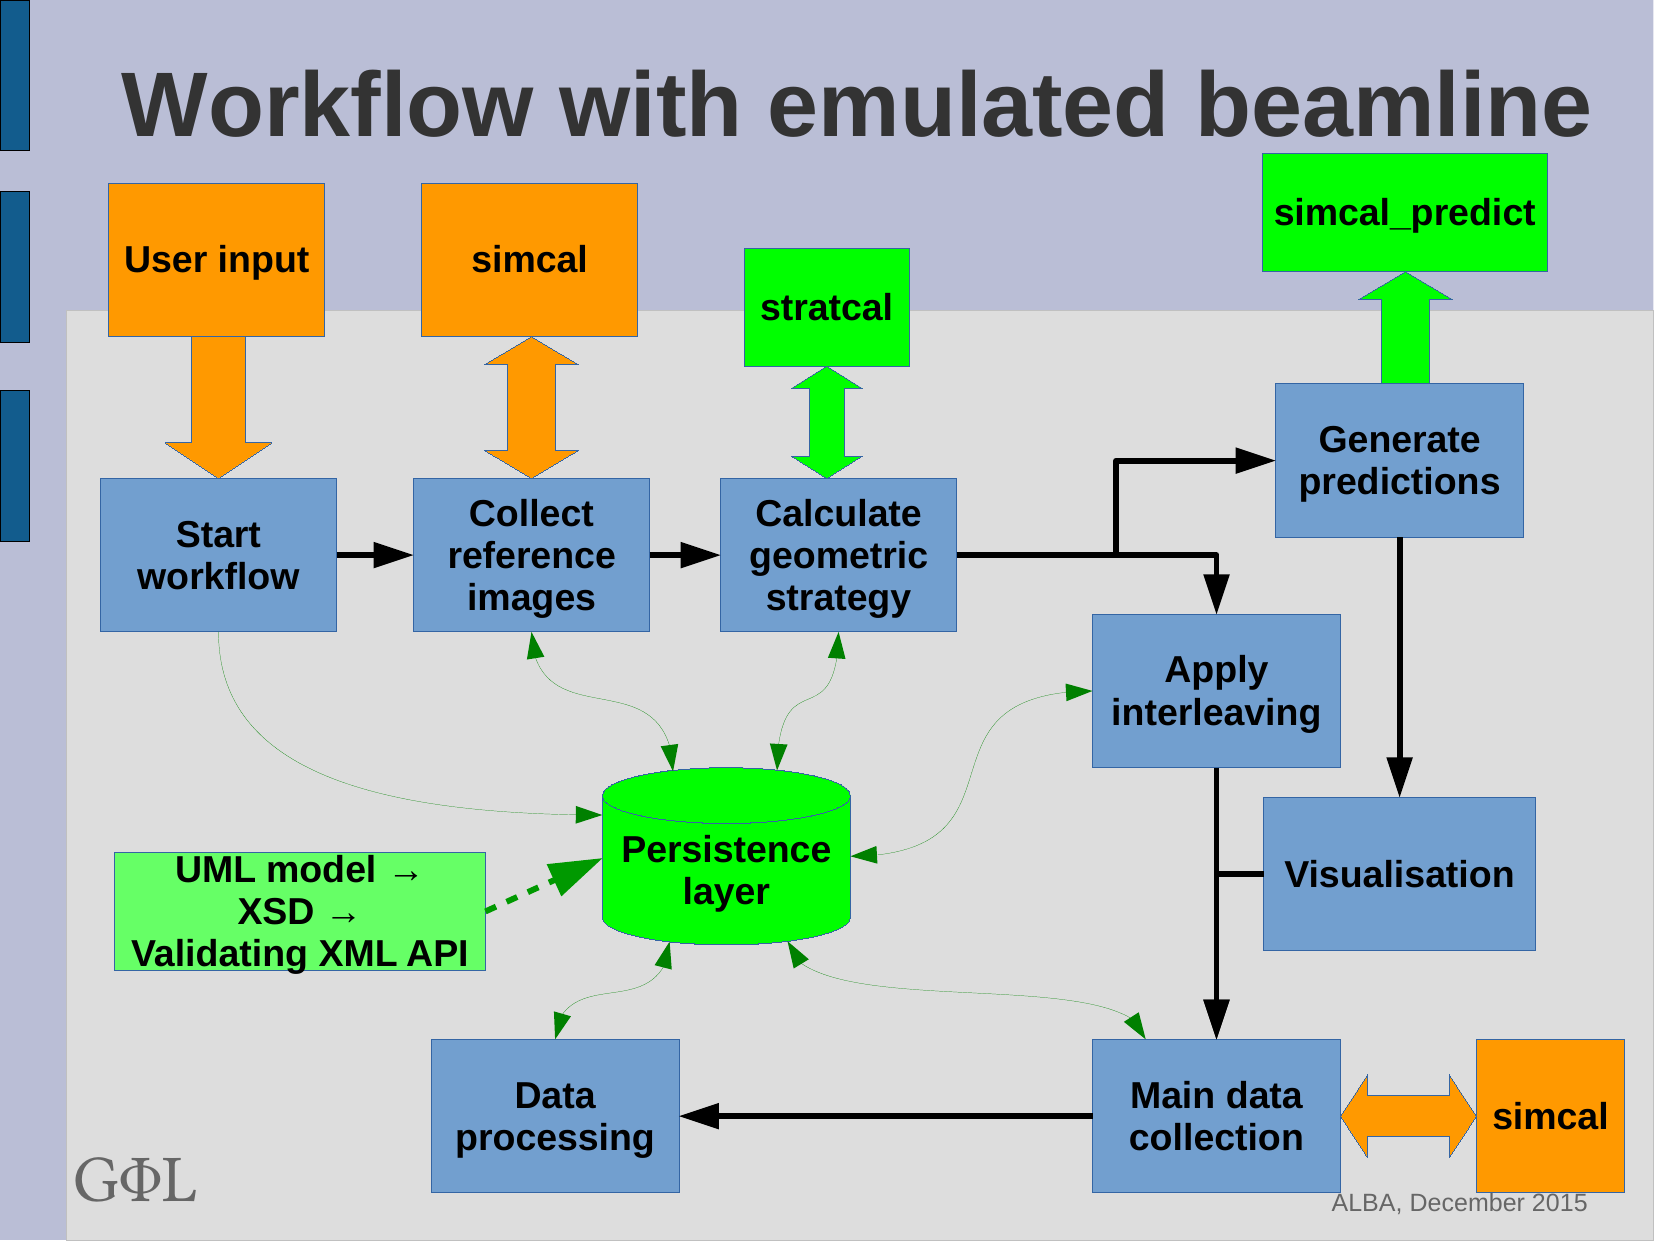

# Workflow with emulated beamline
simcal_predict
User input
simcal
stratcal
Generate predictions
Start workflow
Collect reference images
Calculate geometric strategy
Apply interleaving
Persistence layer
Visualisation
UML model →
XSD →
Validating XML API
Data processing
Main data collection
simcal